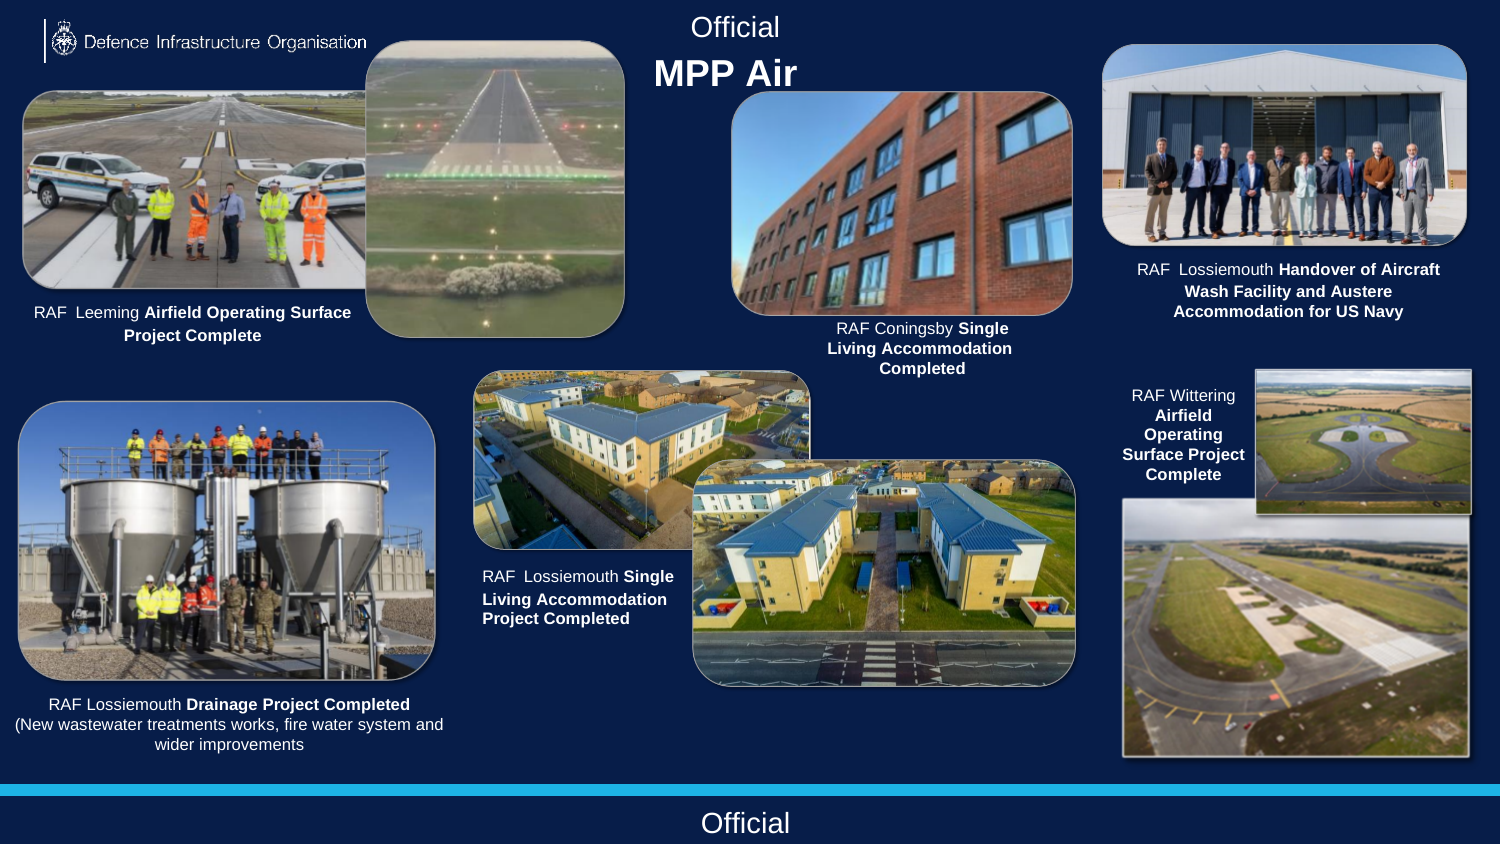

Official
MPP Air
RAF Lossiemouth Handover of Aircraft Wash Facility and Austere Accommodation for US Navy
RAF Leeming Airfield Operating Surface Project Complete
RAF Coningsby Single Living Accommodation Completed
RAF Wittering Airfield Operating Surface Project Complete
RAF Lossiemouth Single Living Accommodation Project Completed
RAF Lossiemouth Drainage Project Completed
(New wastewater treatments works, fire water system and wider improvements
Official